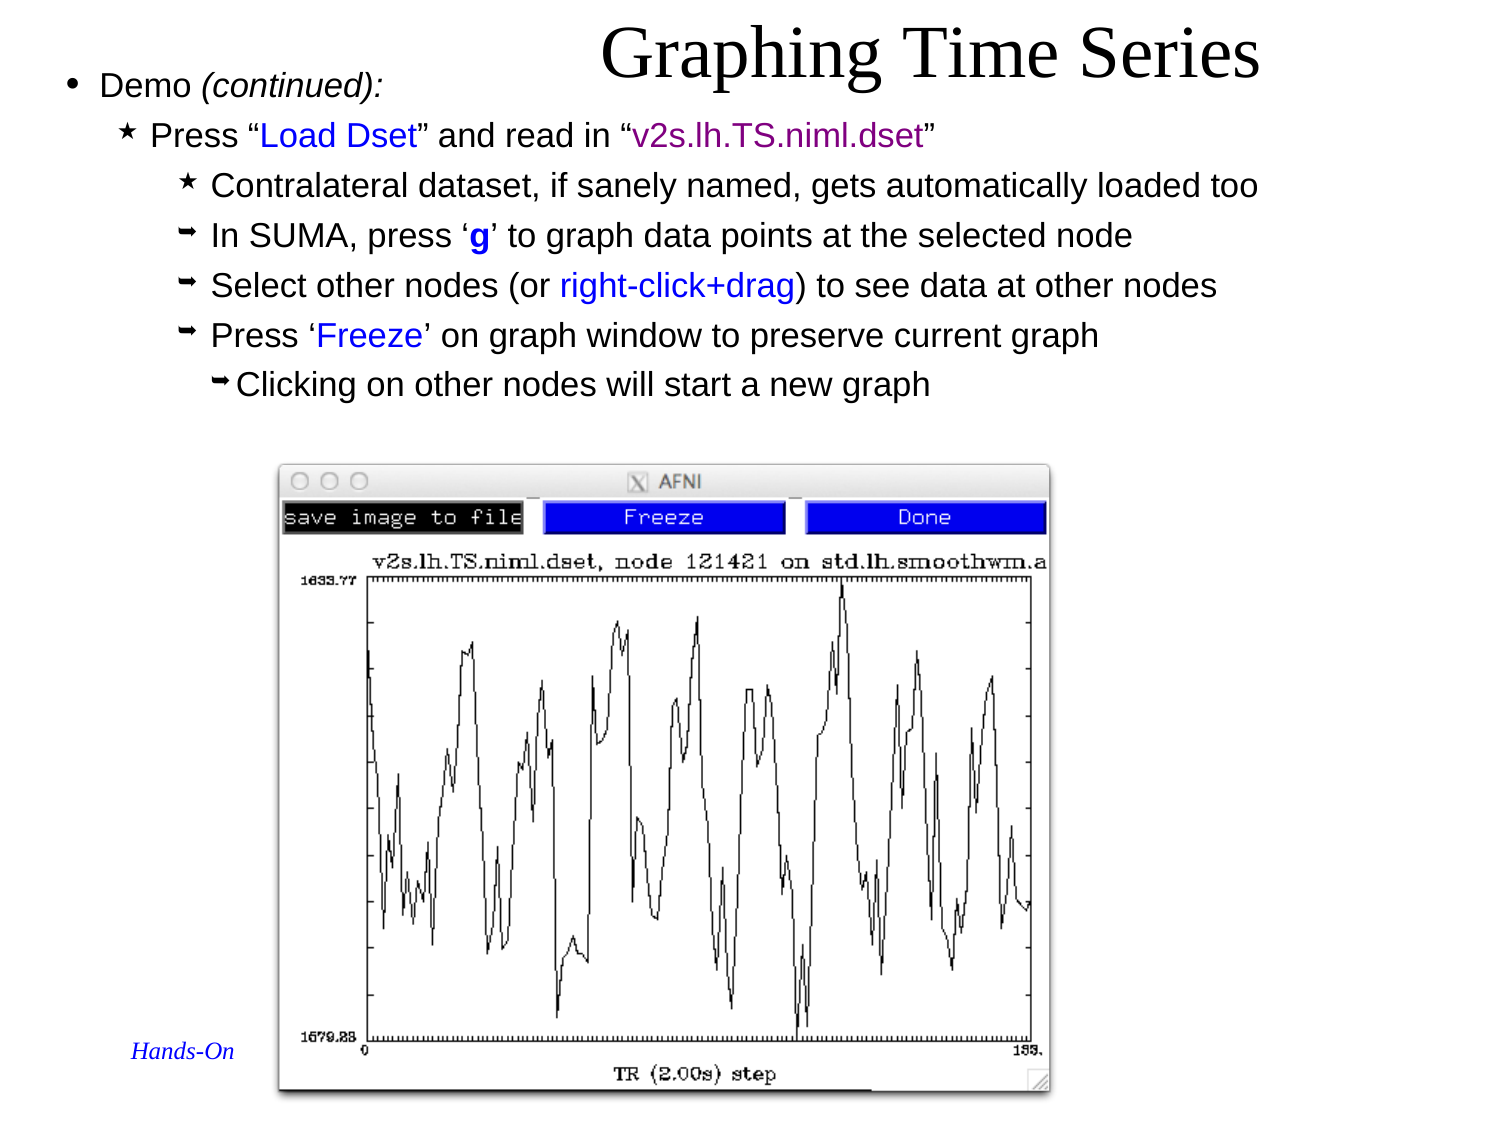

# Graphing Time Series
Demo (continued):
Press “Load Dset” and read in “v2s.lh.TS.niml.dset”
Contralateral dataset, if sanely named, gets automatically loaded too
In SUMA, press ‘g’ to graph data points at the selected node
Select other nodes (or right-click+drag) to see data at other nodes
Press ‘Freeze’ on graph window to preserve current graph
Clicking on other nodes will start a new graph
Hands-On